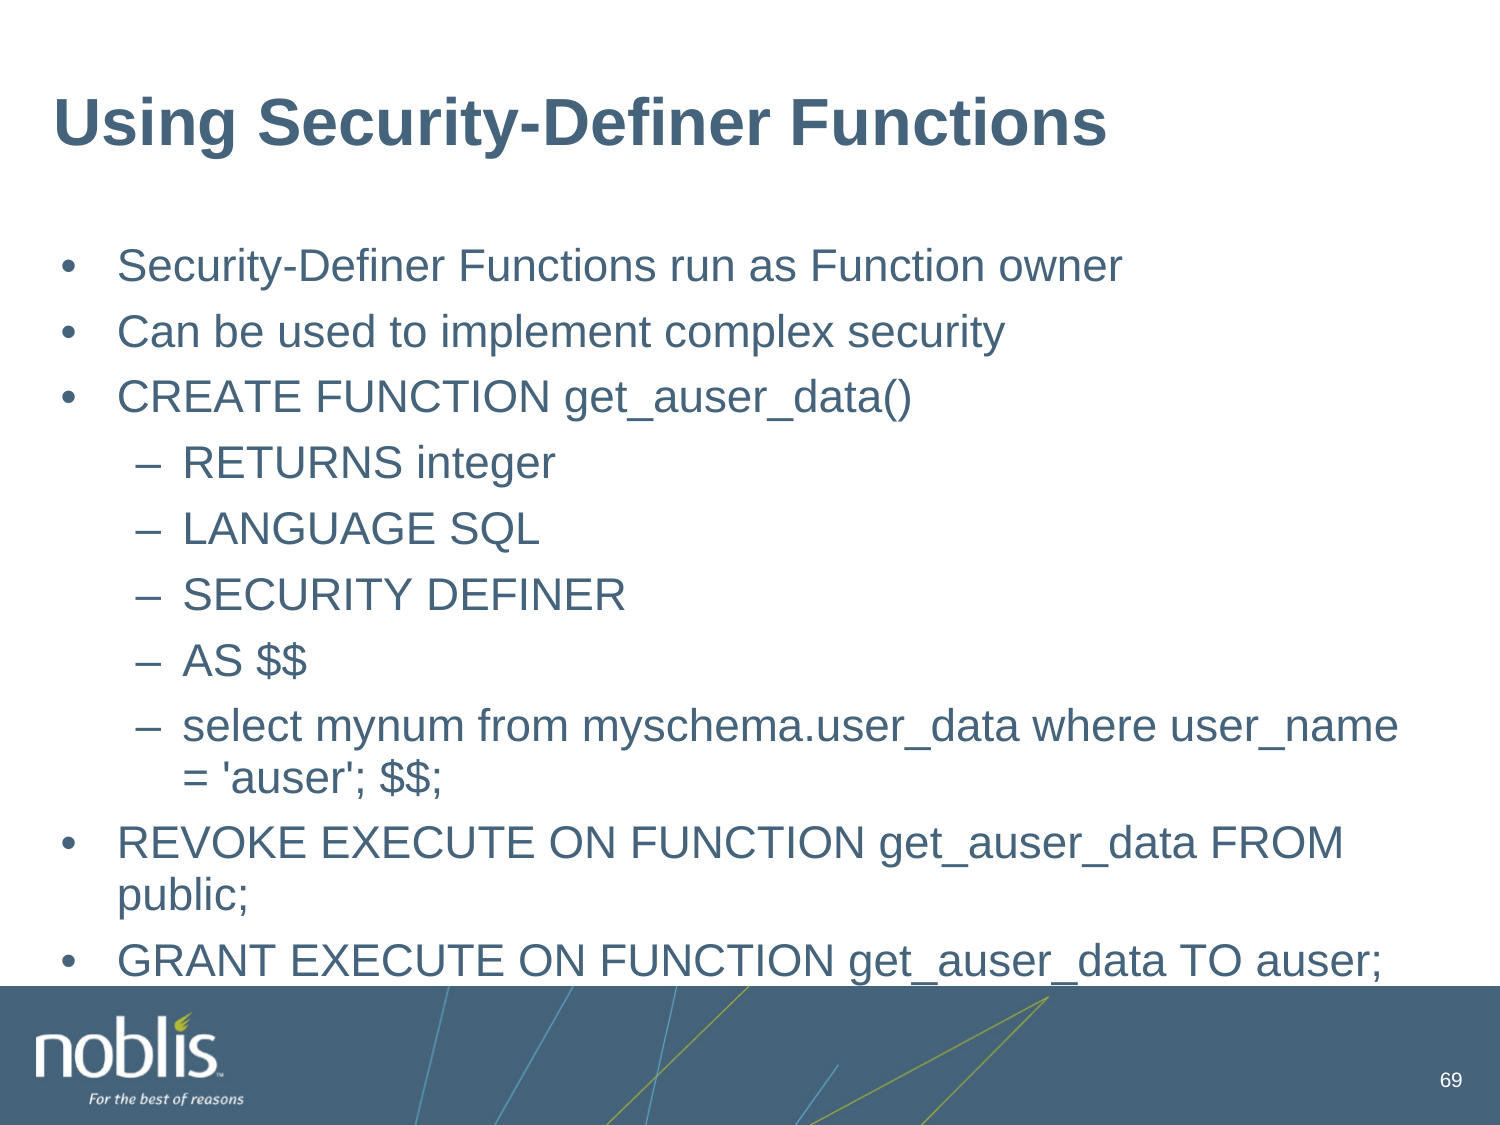

# Using Security-Definer Functions
Security-Definer Functions run as Function owner
Can be used to implement complex security
CREATE FUNCTION get_auser_data()
RETURNS integer
LANGUAGE SQL
SECURITY DEFINER
AS $$
select mynum from myschema.user_data where user_name = 'auser'; $$;
REVOKE EXECUTE ON FUNCTION get_auser_data FROM public;
GRANT EXECUTE ON FUNCTION get_auser_data TO auser;